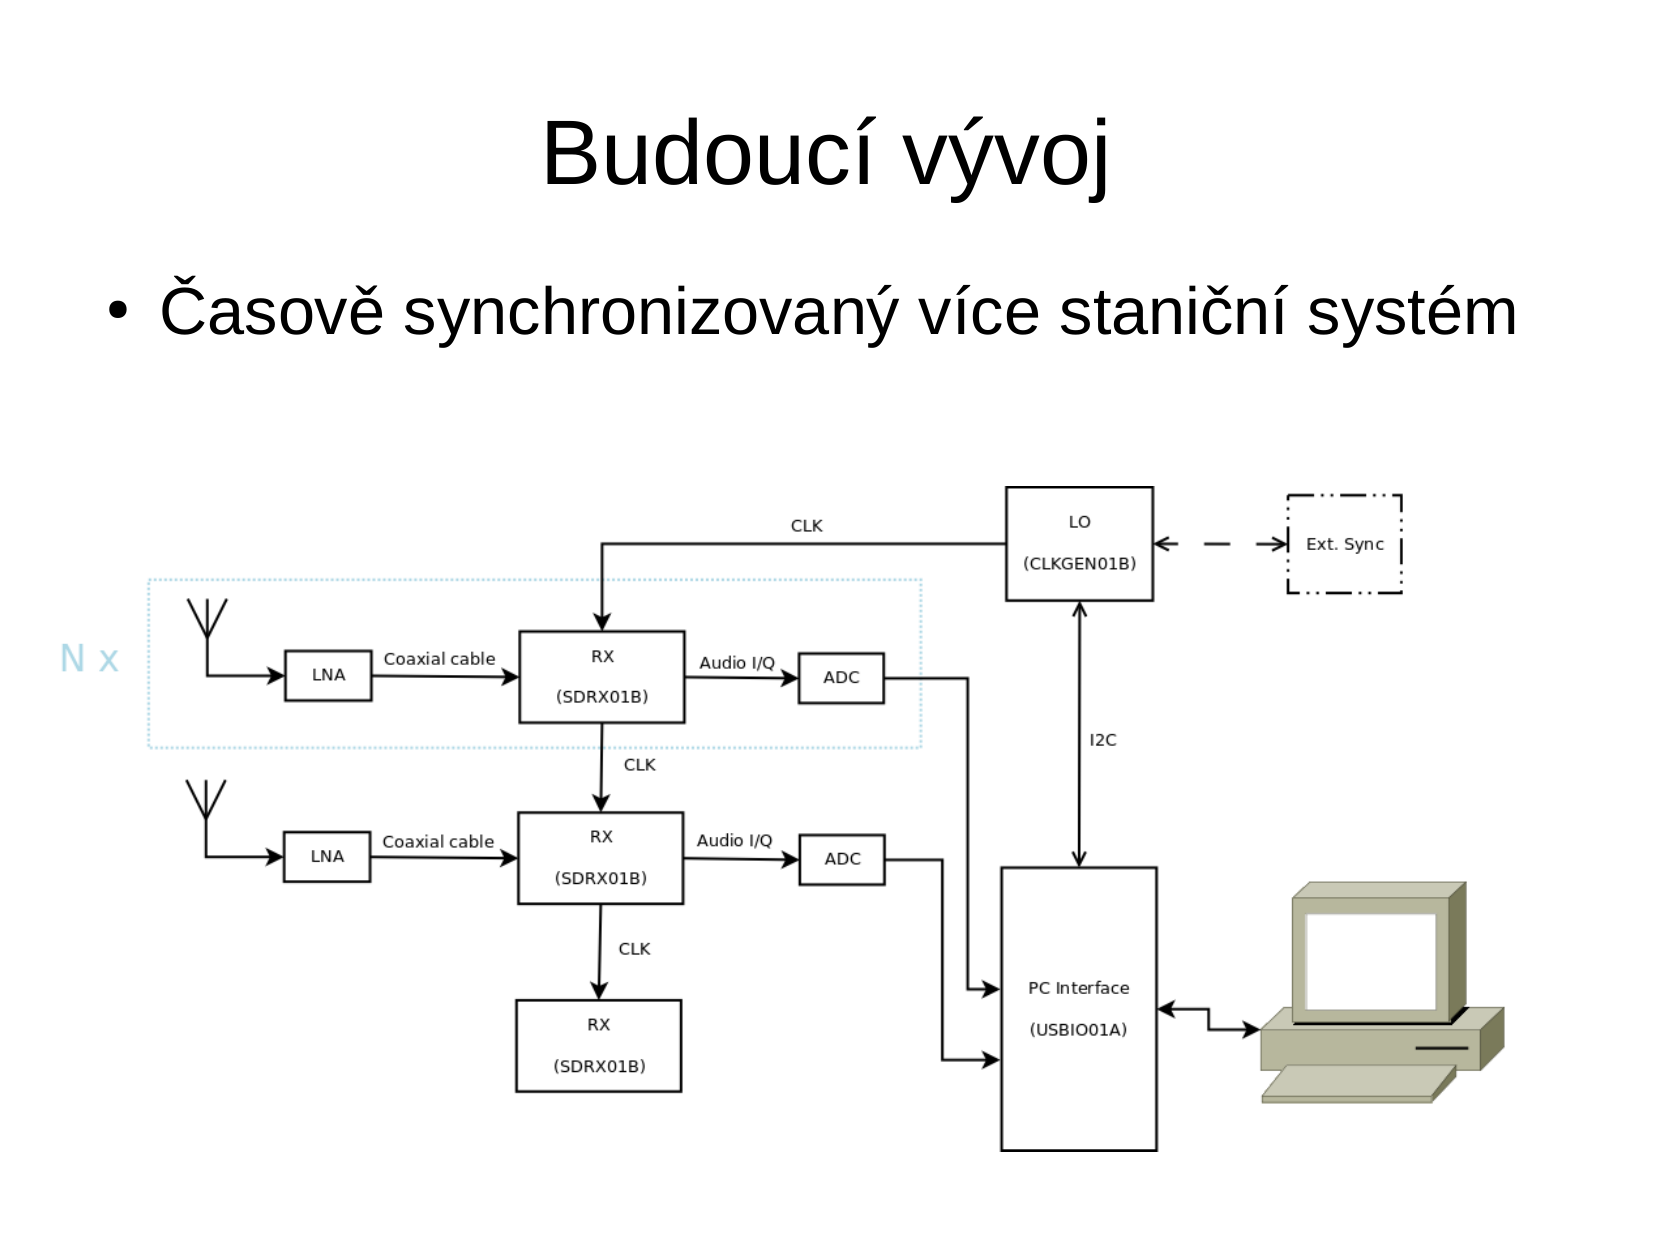

# Budoucí vývoj
Časově synchronizovaný více staniční systém